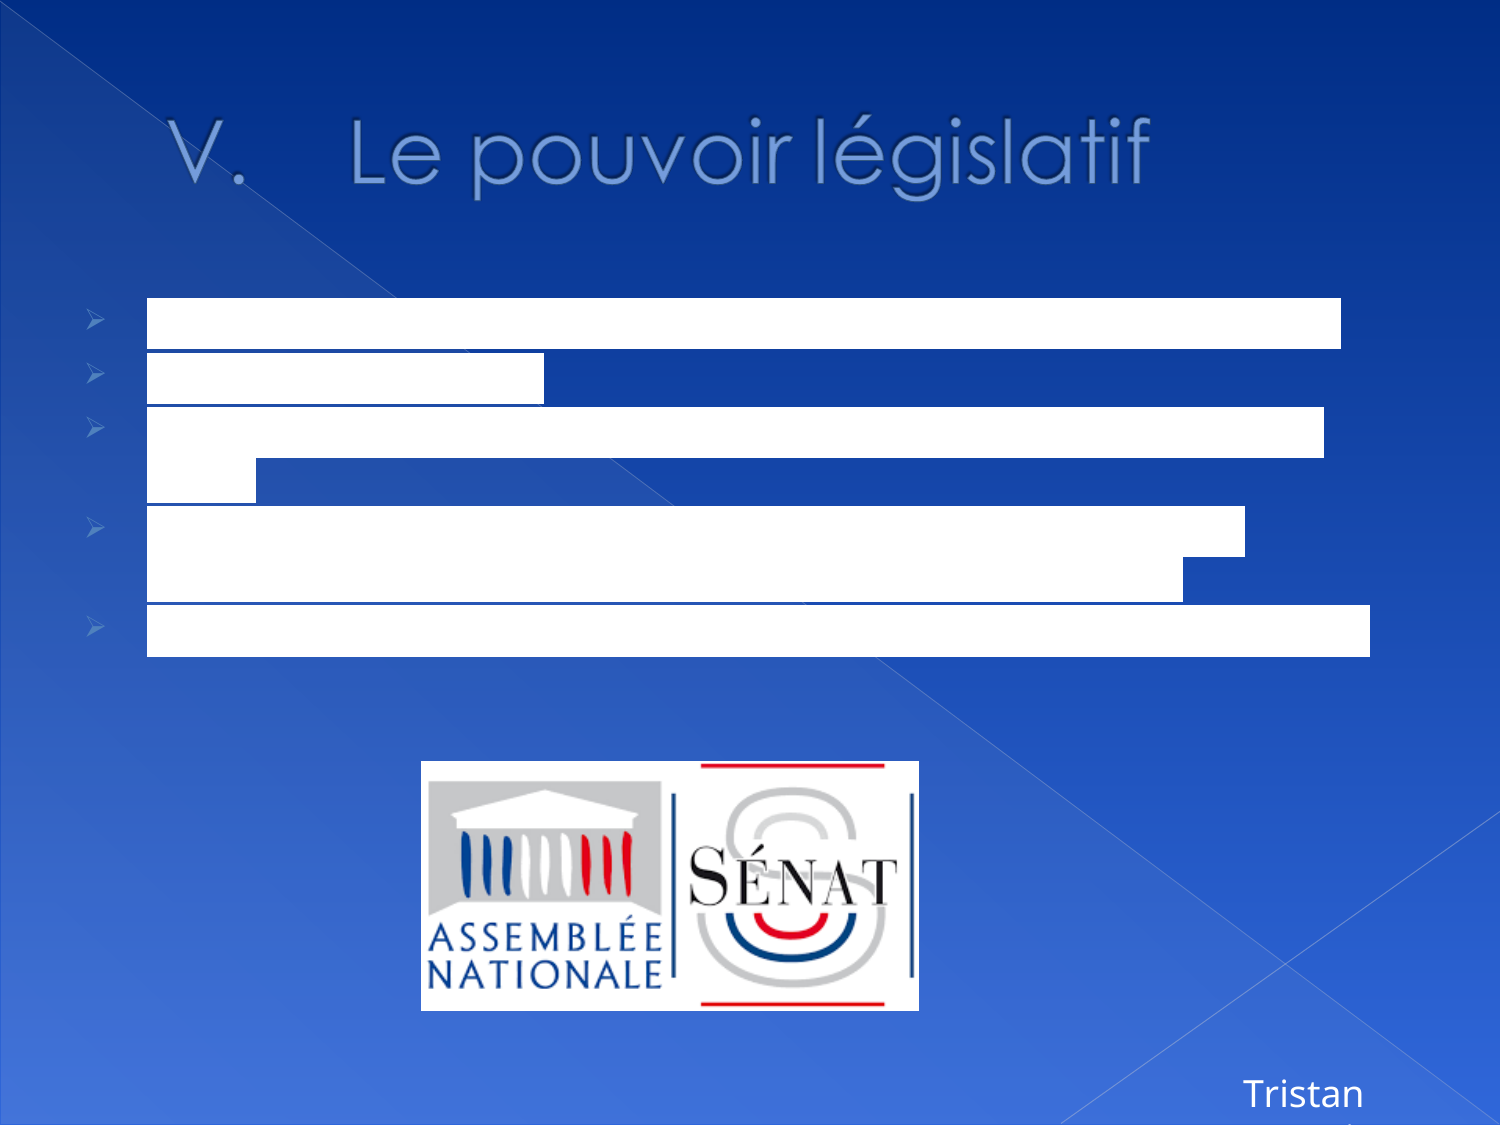

# Constitue l’un des trois pouvoir avec le pouvoir exécutif et judiciaire.
Fonction: Faire les lois.
Les projets (lois) déposé: examiné par l’Assemblée nationale puis le Sénat.
Si une des deux chambres n’acceptes pas: appelle à un Conseil Constitutionnel composé de membres des deux chambres.
Ils doivent se mettre d’accord sur le projet sinon il est refusé et rejeté.
Tristan Romain